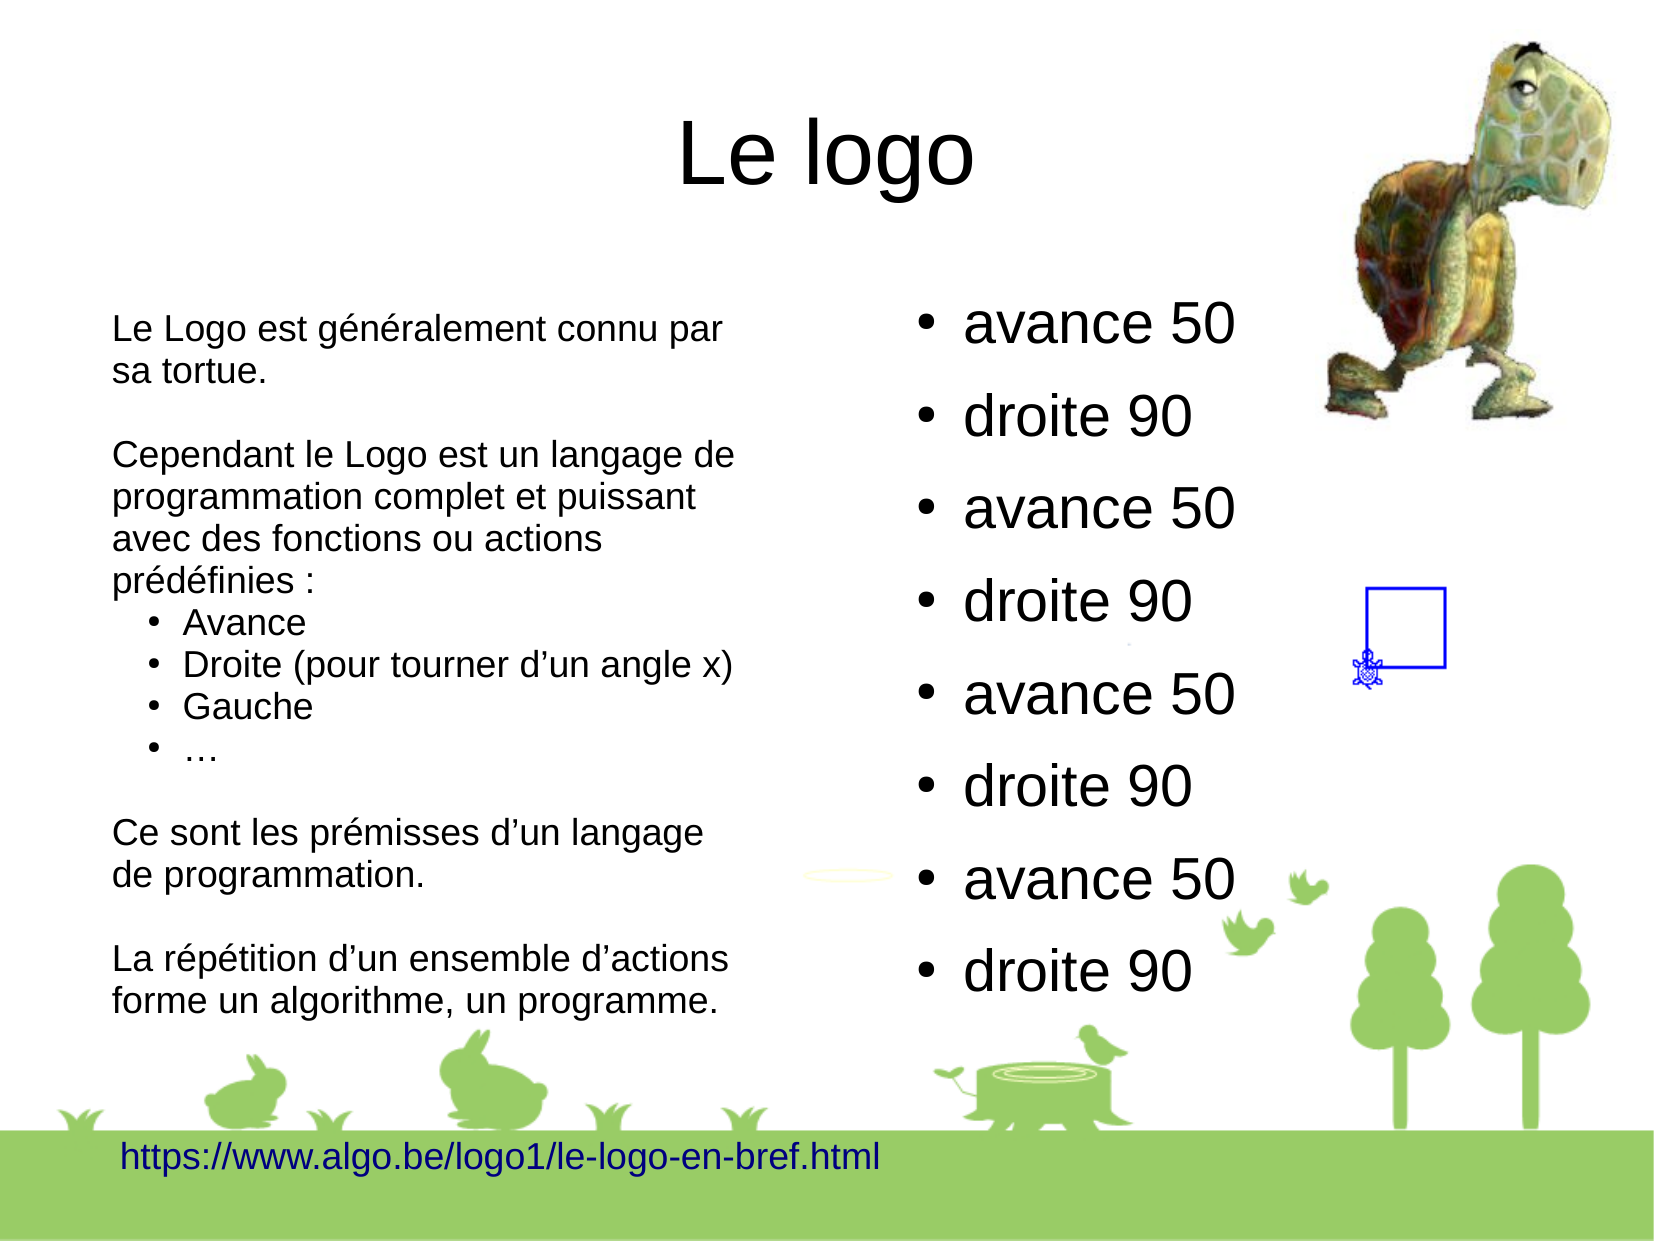

# Le logo
avance 50
droite 90
avance 50
droite 90
avance 50
droite 90
avance 50
droite 90
Le Logo est généralement connu par sa tortue.
Cependant le Logo est un langage de programmation complet et puissant avec des fonctions ou actions prédéfinies :
Avance
Droite (pour tourner d’un angle x)
Gauche
…
Ce sont les prémisses d’un langage de programmation.
La répétition d’un ensemble d’actions forme un algorithme, un programme.
https://www.algo.be/logo1/le-logo-en-bref.html